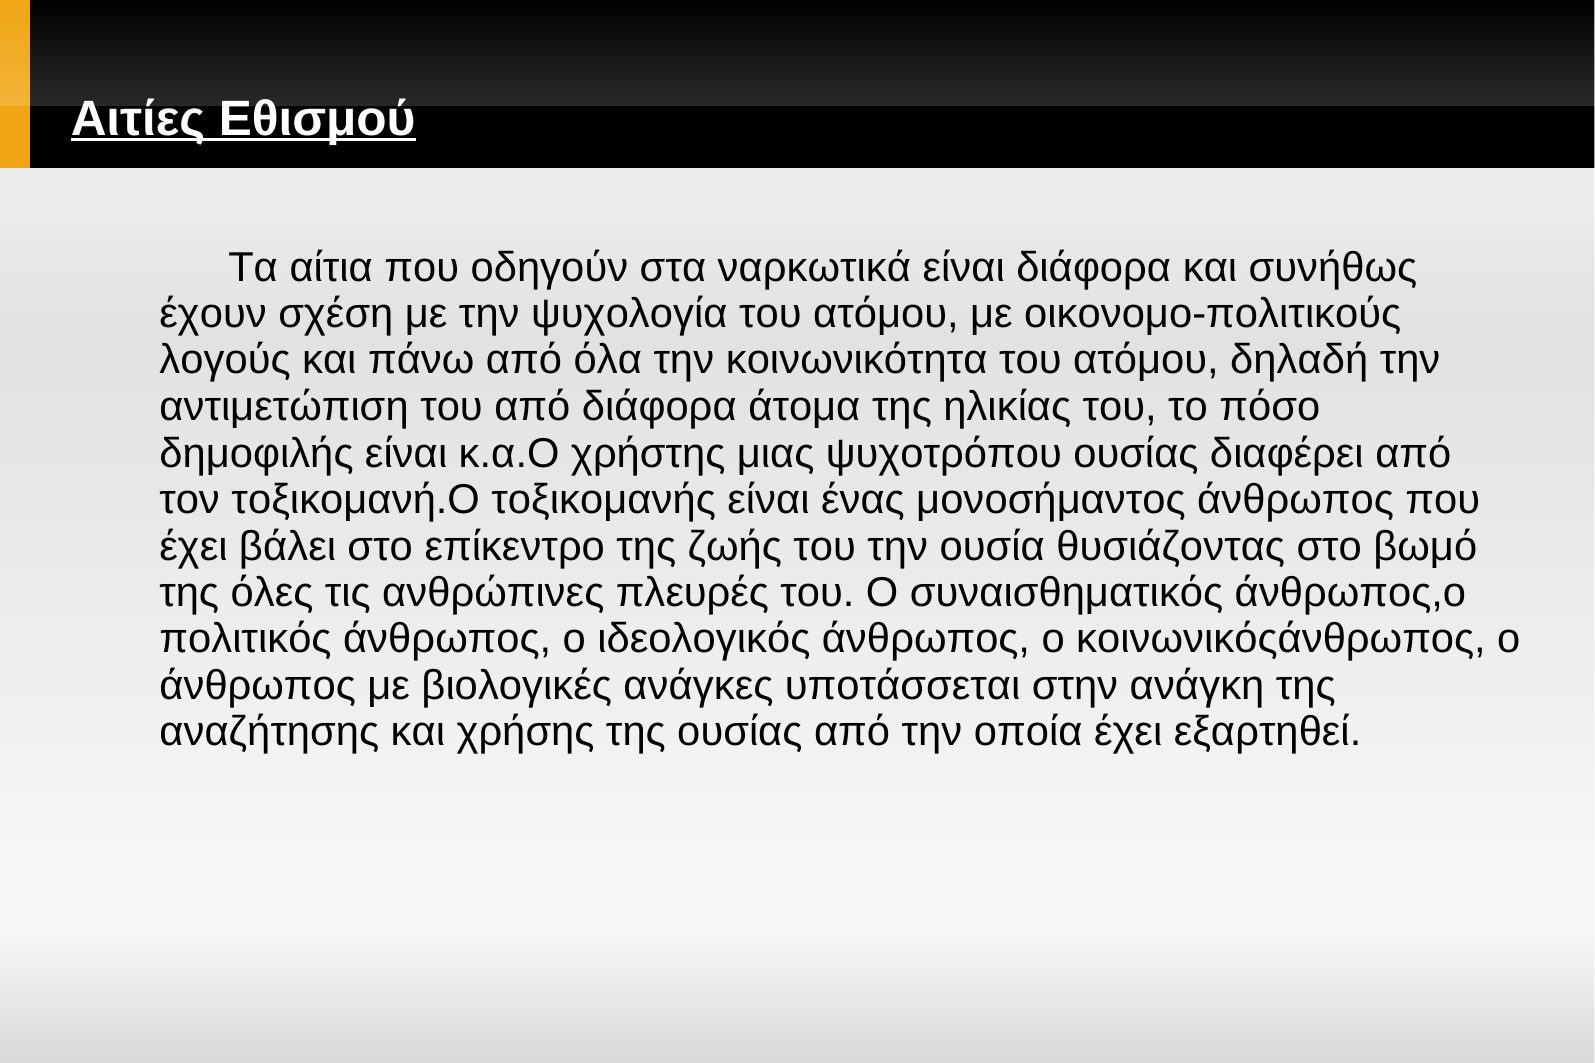

# Αιτίες Εθισμού
 Τα αίτια που οδηγούν στα ναρκωτικά είναι διάφορα και συνήθως έχουν σχέση με την ψυχολογία του ατόμου, με οικονομο-πολιτικούς λογούς και πάνω από όλα την κοινωνικότητα του ατόμου, δηλαδή την αντιμετώπιση του από διάφορα άτομα της ηλικίας του, το πόσο δημοφιλής είναι κ.α.Ο χρήστης μιας ψυχοτρόπου ουσίας διαφέρει από τον τοξικομανή.Ο τοξικομανής είναι ένας μονοσήμαντος άνθρωπος που έχει βάλει στο επίκεντρο της ζωής του την ουσία θυσιάζοντας στο βωμό της όλες τις ανθρώπινες πλευρές του. Ο συναισθηματικός άνθρωπος,ο πολιτικός άνθρωπος, ο ιδεολογικός άνθρωπος, ο κοινωνικόςάνθρωπος, ο άνθρωπος με βιολογικές ανάγκες υποτάσσεται στην ανάγκη της αναζήτησης και χρήσης της ουσίας από την οποία έχει εξαρτηθεί.